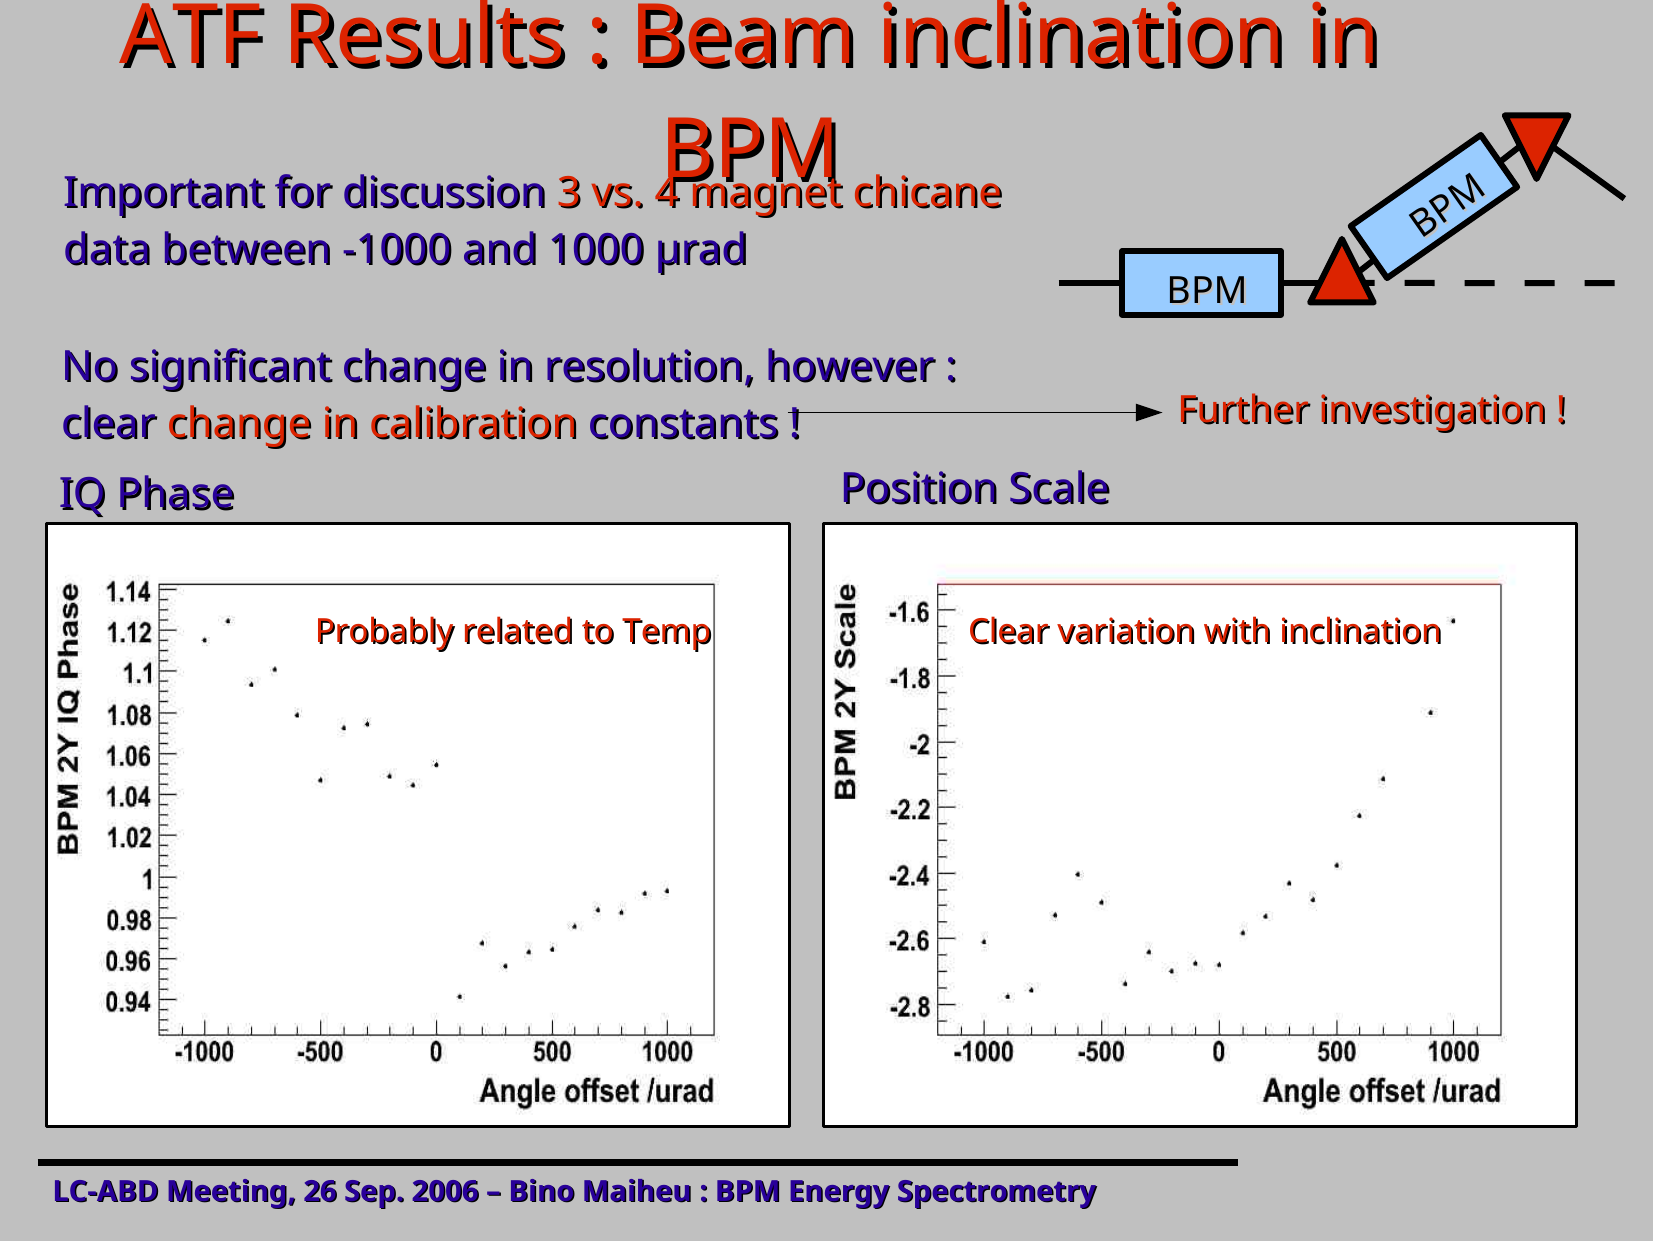

# ATF Results : Beam inclination in BPM
BPM
Important for discussion 3 vs. 4 magnet chicane
data between -1000 and 1000 μrad
BPM
No significant change in resolution, however :
clear change in calibration constants !
Further investigation !
Position Scale
IQ Phase
Probably related to Temp
Clear variation with inclination
LC-ABD Meeting, 26 Sep. 2006 – Bino Maiheu : BPM Energy Spectrometry